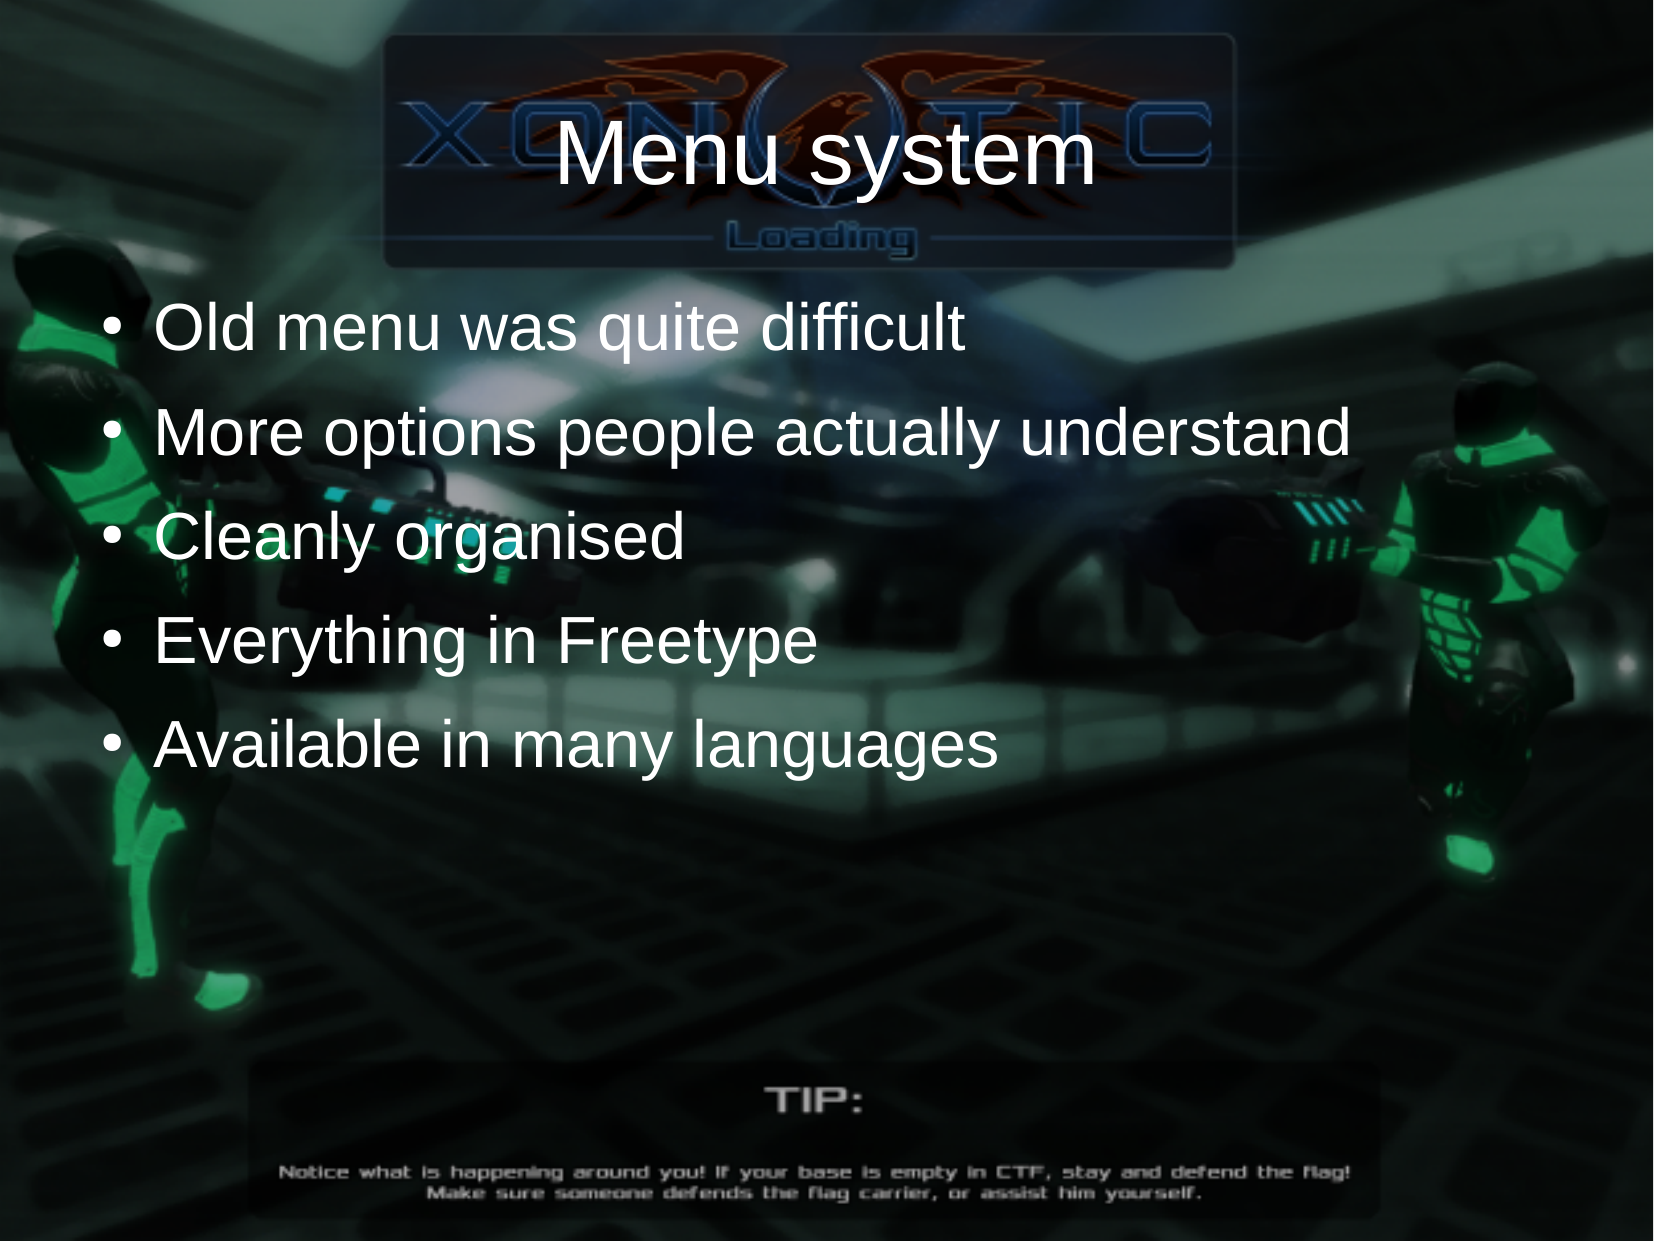

# Menu system
Old menu was quite difficult
More options people actually understand
Cleanly organised
Everything in Freetype
Available in many languages